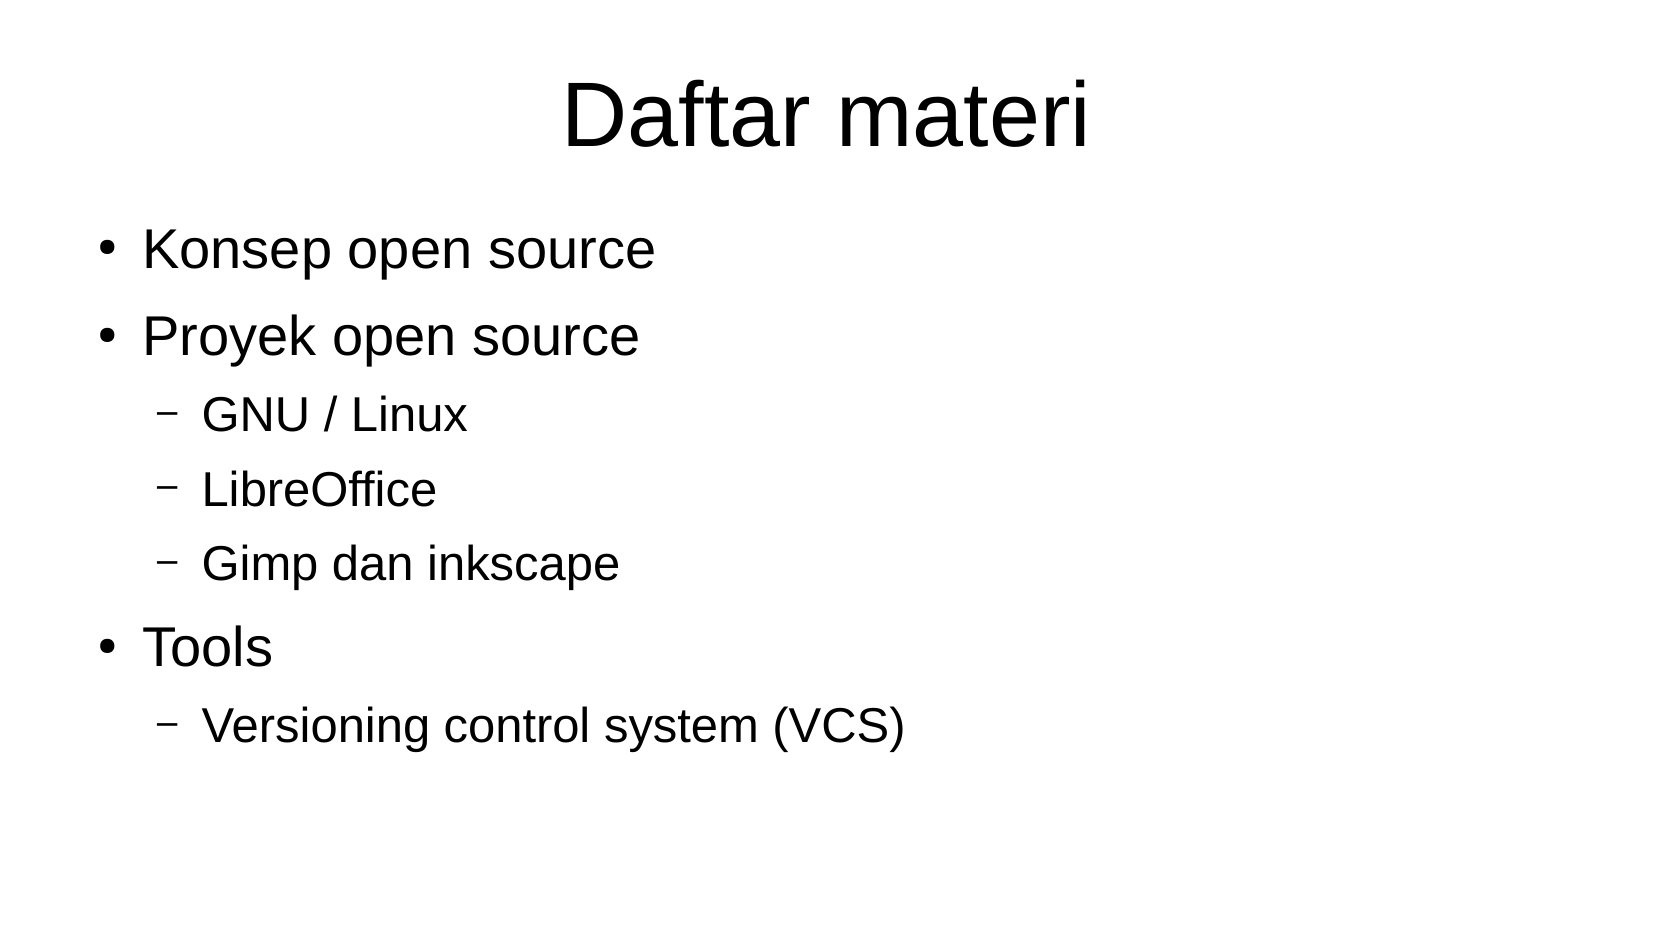

# Daftar materi
Konsep open source
Proyek open source
GNU / Linux
LibreOffice
Gimp dan inkscape
Tools
Versioning control system (VCS)